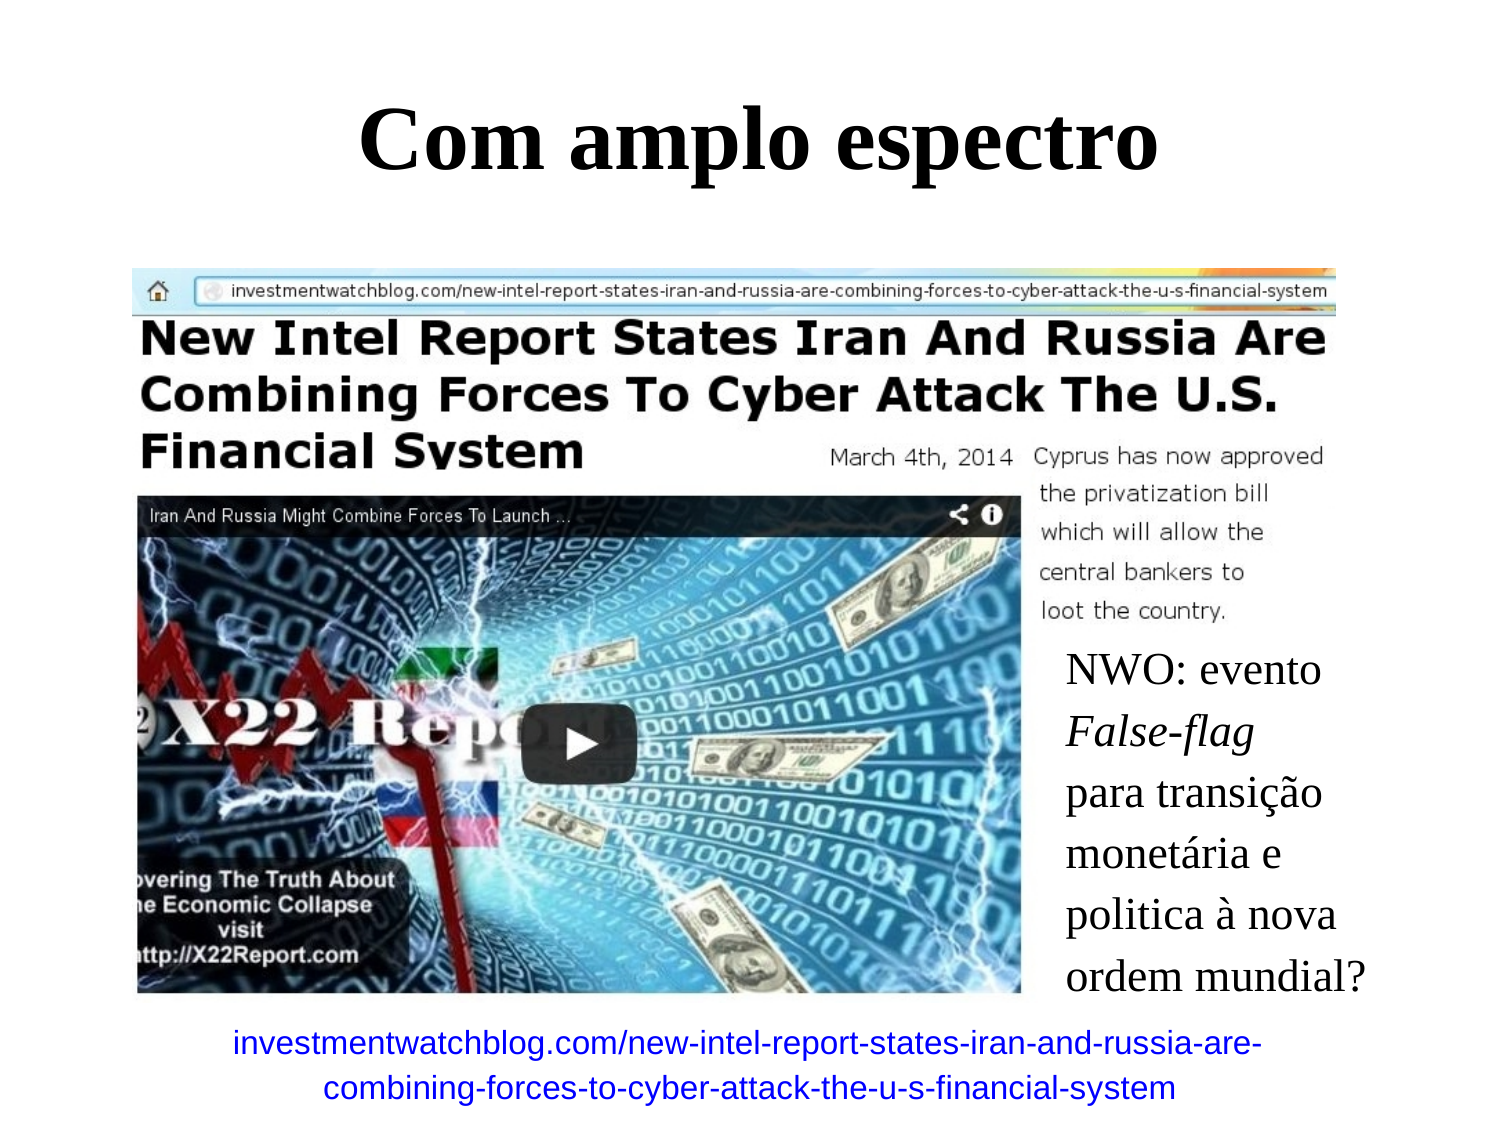

# Com amplo espectro
NWO: evento
False-flag
para transição
monetária e
politica à nova
ordem mundial?
investmentwatchblog.com/new-intel-report-states-iran-and-russia-are-
combining-forces-to-cyber-attack-the-u-s-financial-system